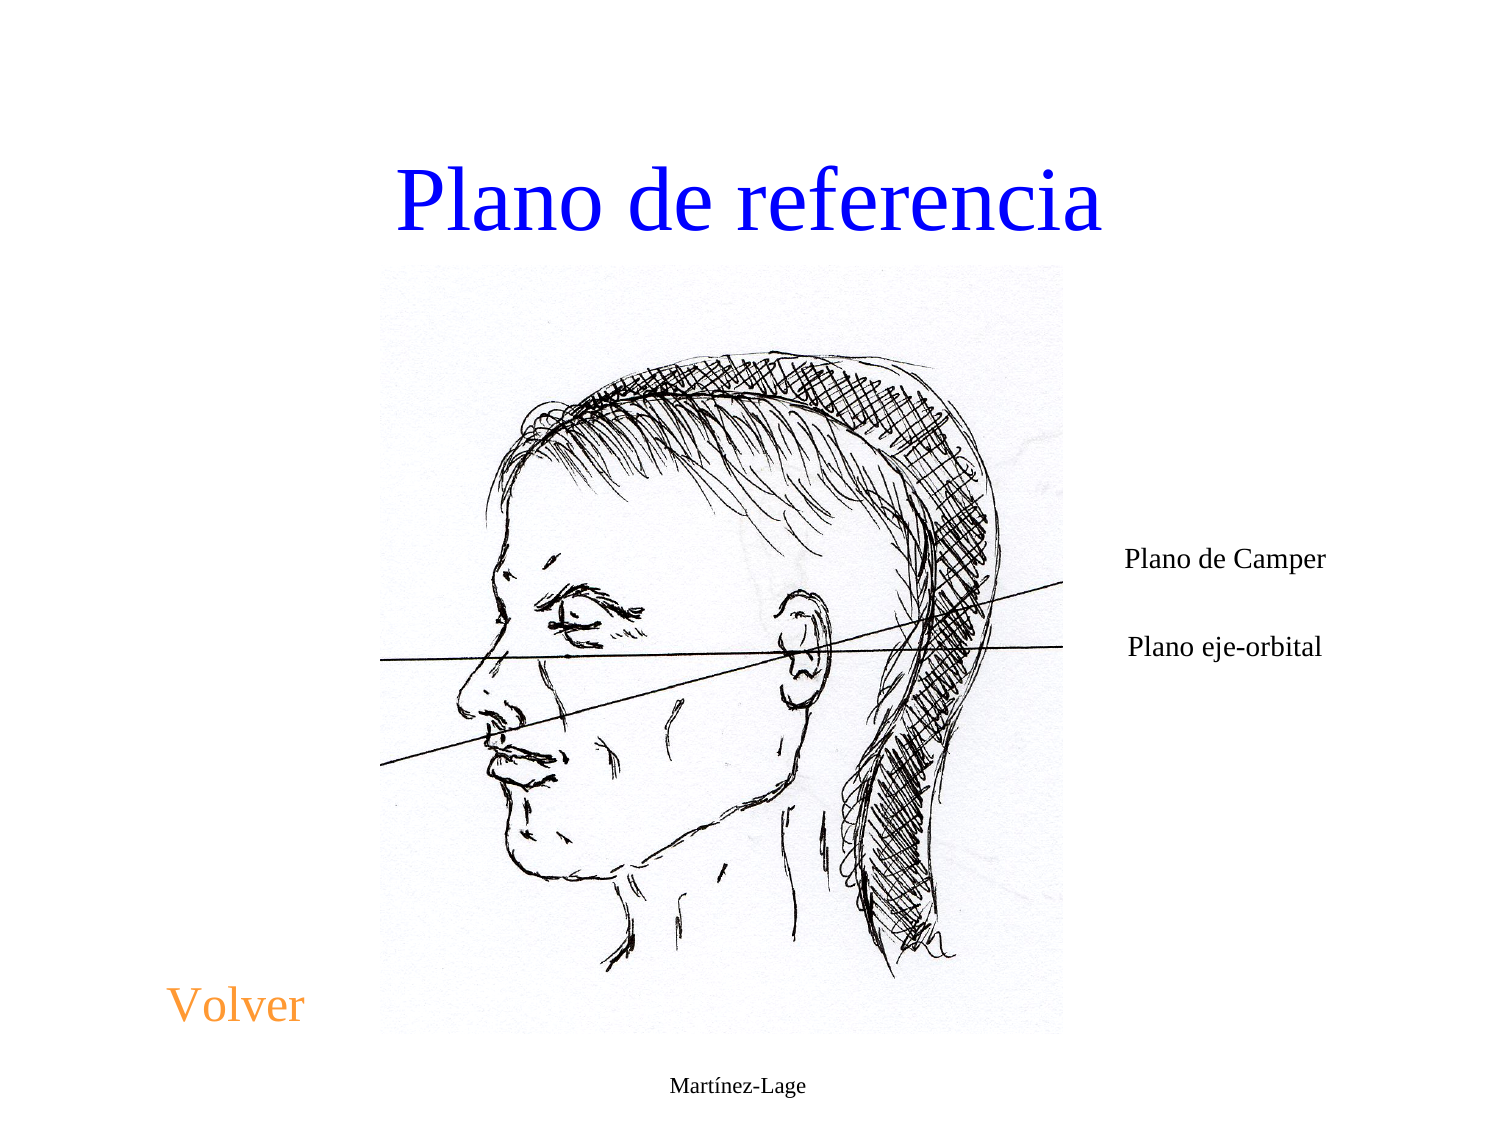

# Plano de referencia
Plano de Camper
Plano eje-orbital
Volver
Martínez-Lage